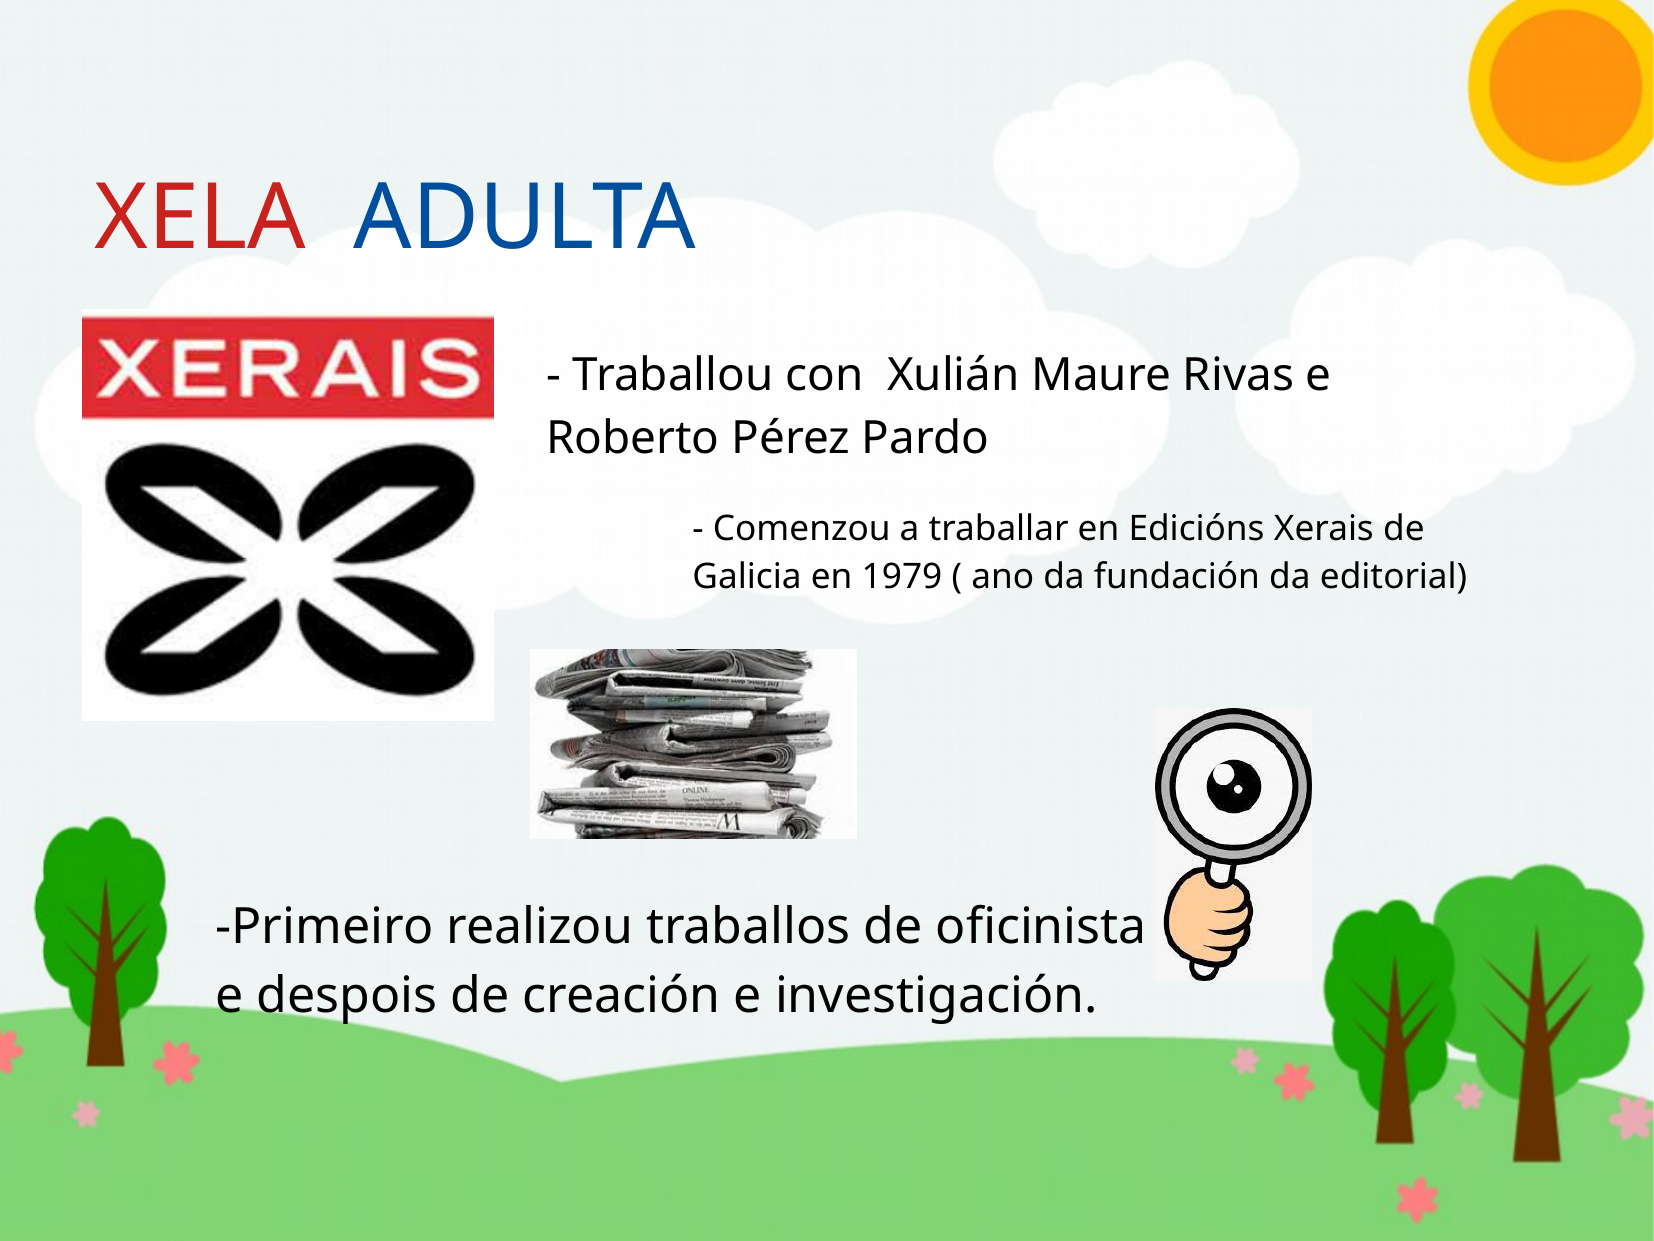

# XELA ADULTA
- Traballou con Xulián Maure Rivas e Roberto Pérez Pardo
- Comenzou a traballar en Edicións Xerais de Galicia en 1979 ( ano da fundación da editorial)
-Primeiro realizou traballos de oficinista e despois de creación e investigación.